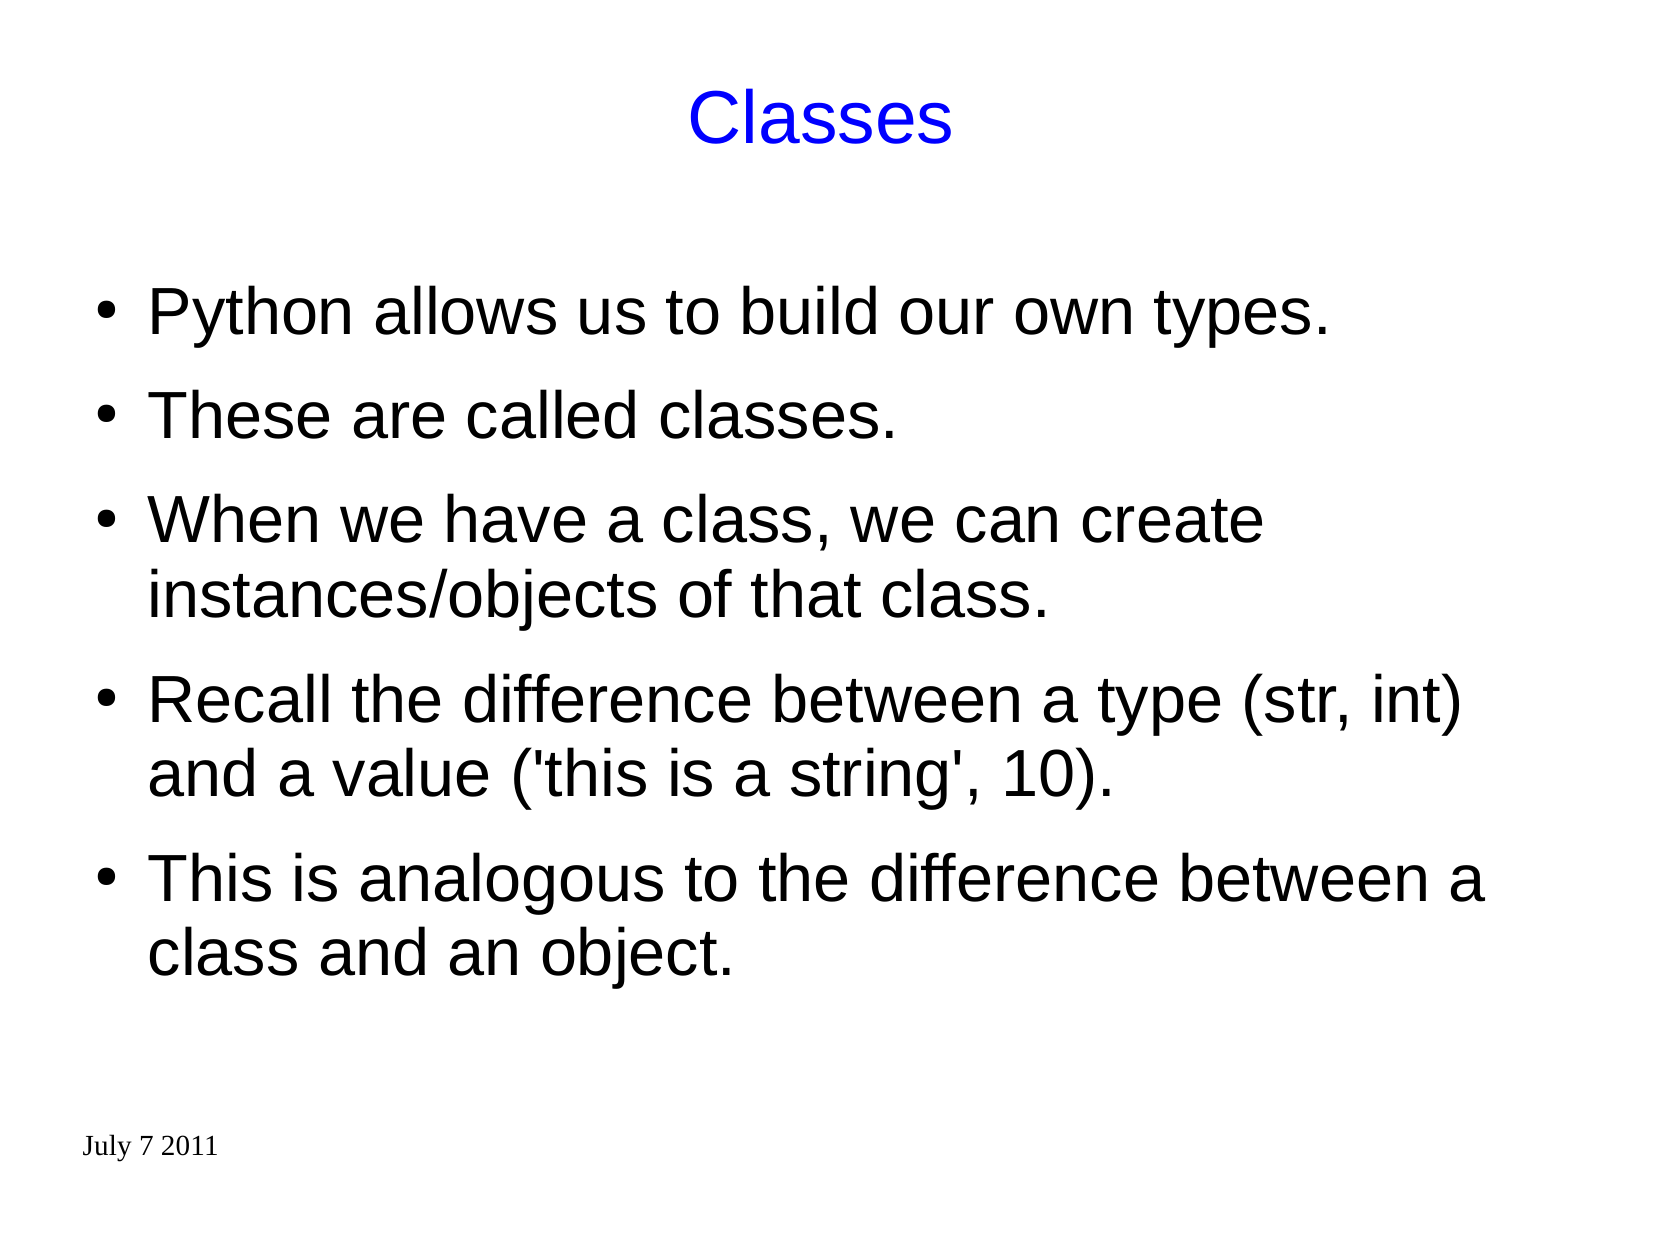

# Classes
Python allows us to build our own types.
These are called classes.
When we have a class, we can create instances/objects of that class.
Recall the difference between a type (str, int) and a value ('this is a string', 10).
This is analogous to the difference between a class and an object.
July 7 2011